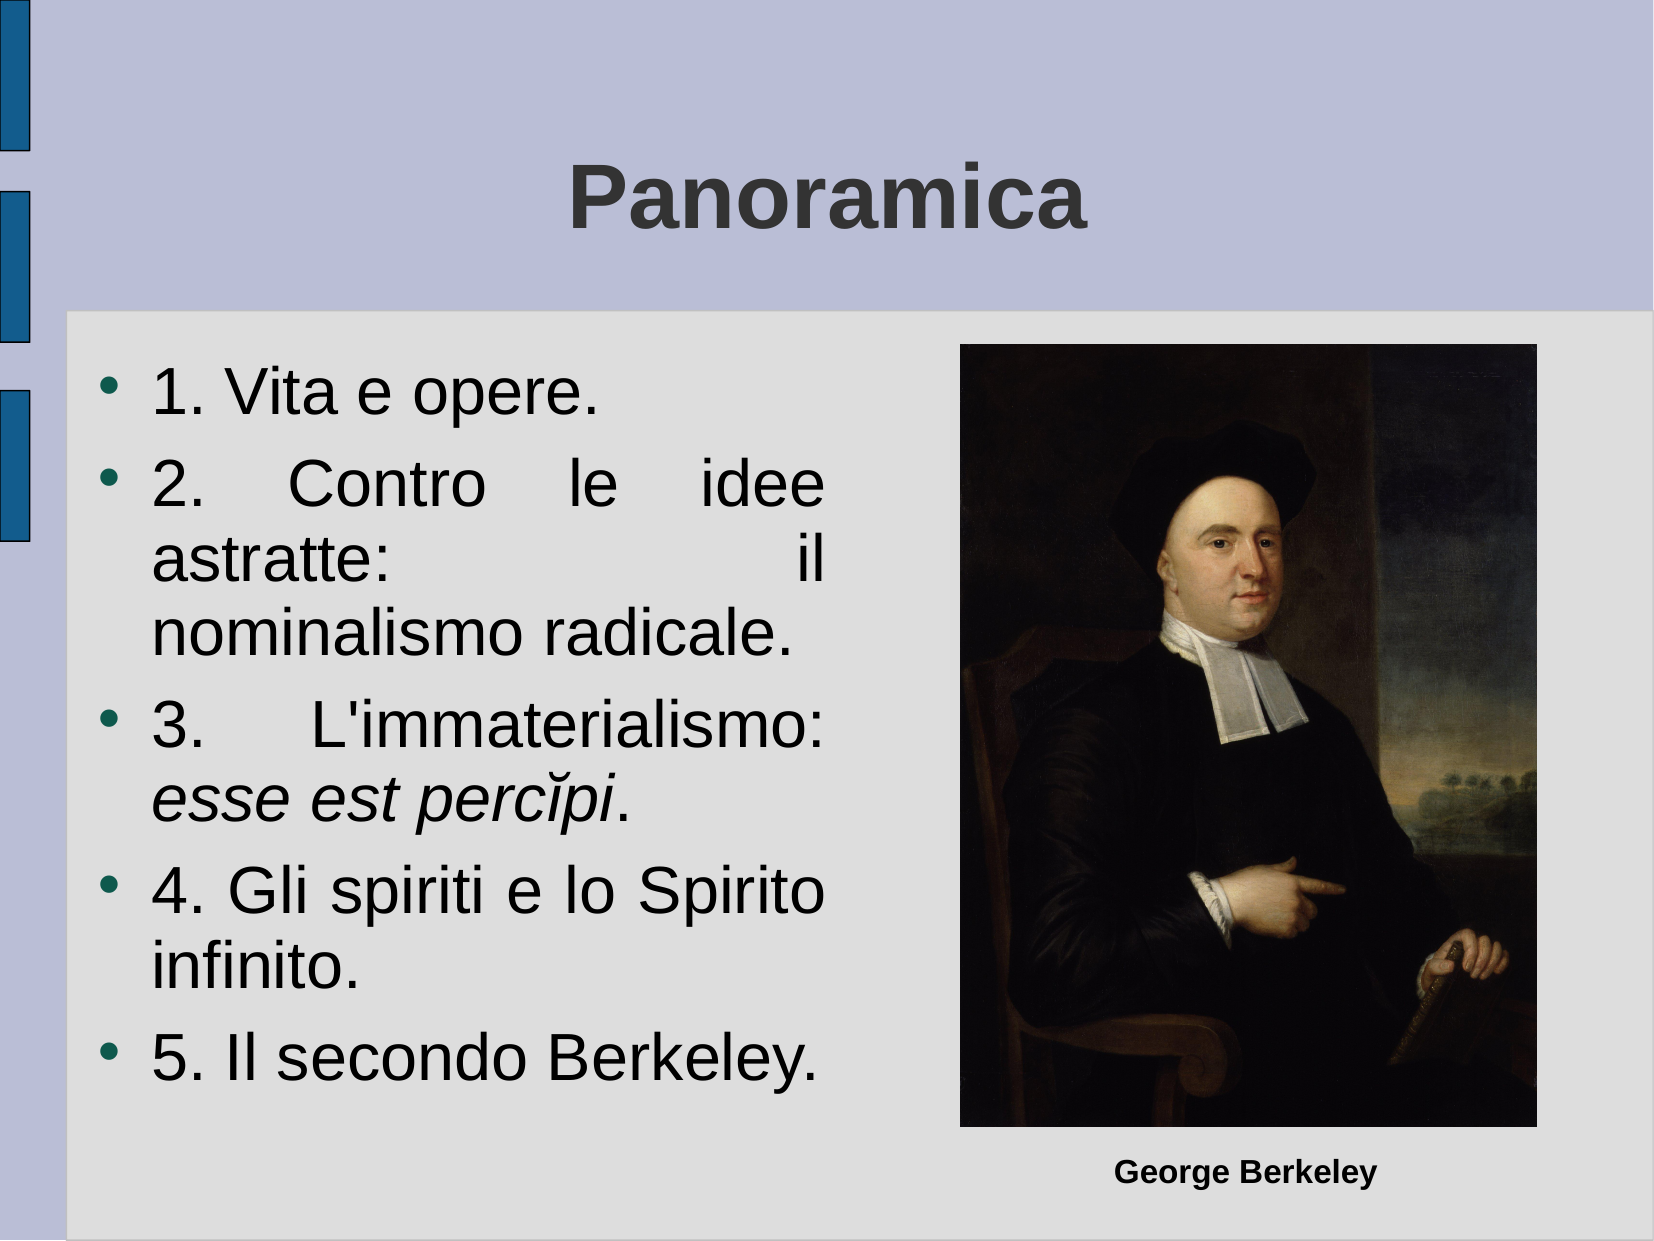

# Panoramica
1. Vita e opere.
2. Contro le idee astratte: il nominalismo radicale.
3. L'immaterialismo: esse est percĭpi.
4. Gli spiriti e lo Spirito infinito.
5. Il secondo Berkeley.
George Berkeley